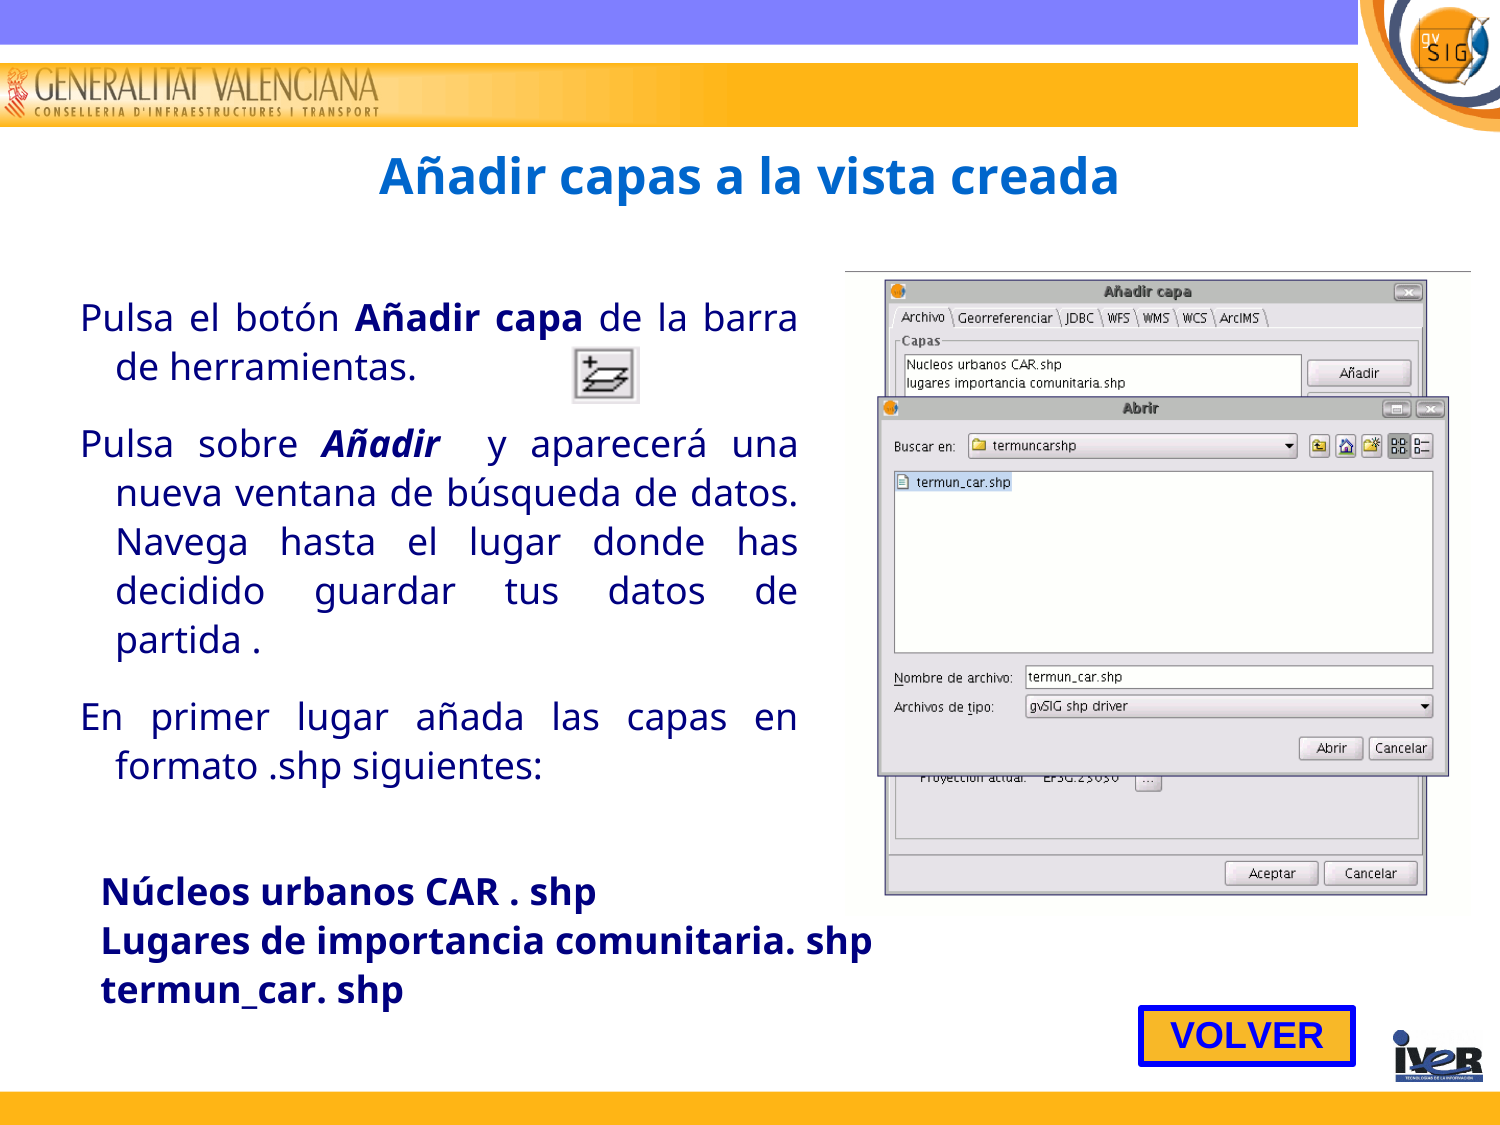

# Añadir capas a la vista creada
Pulsa el botón Añadir capa de la barra de herramientas.
Pulsa sobre Añadir y aparecerá una nueva ventana de búsqueda de datos. Navega hasta el lugar donde has decidido guardar tus datos de partida .
En primer lugar añada las capas en formato .shp siguientes:
Núcleos urbanos CAR . shp
Lugares de importancia comunitaria. shp
termun_car. shp
VOLVER